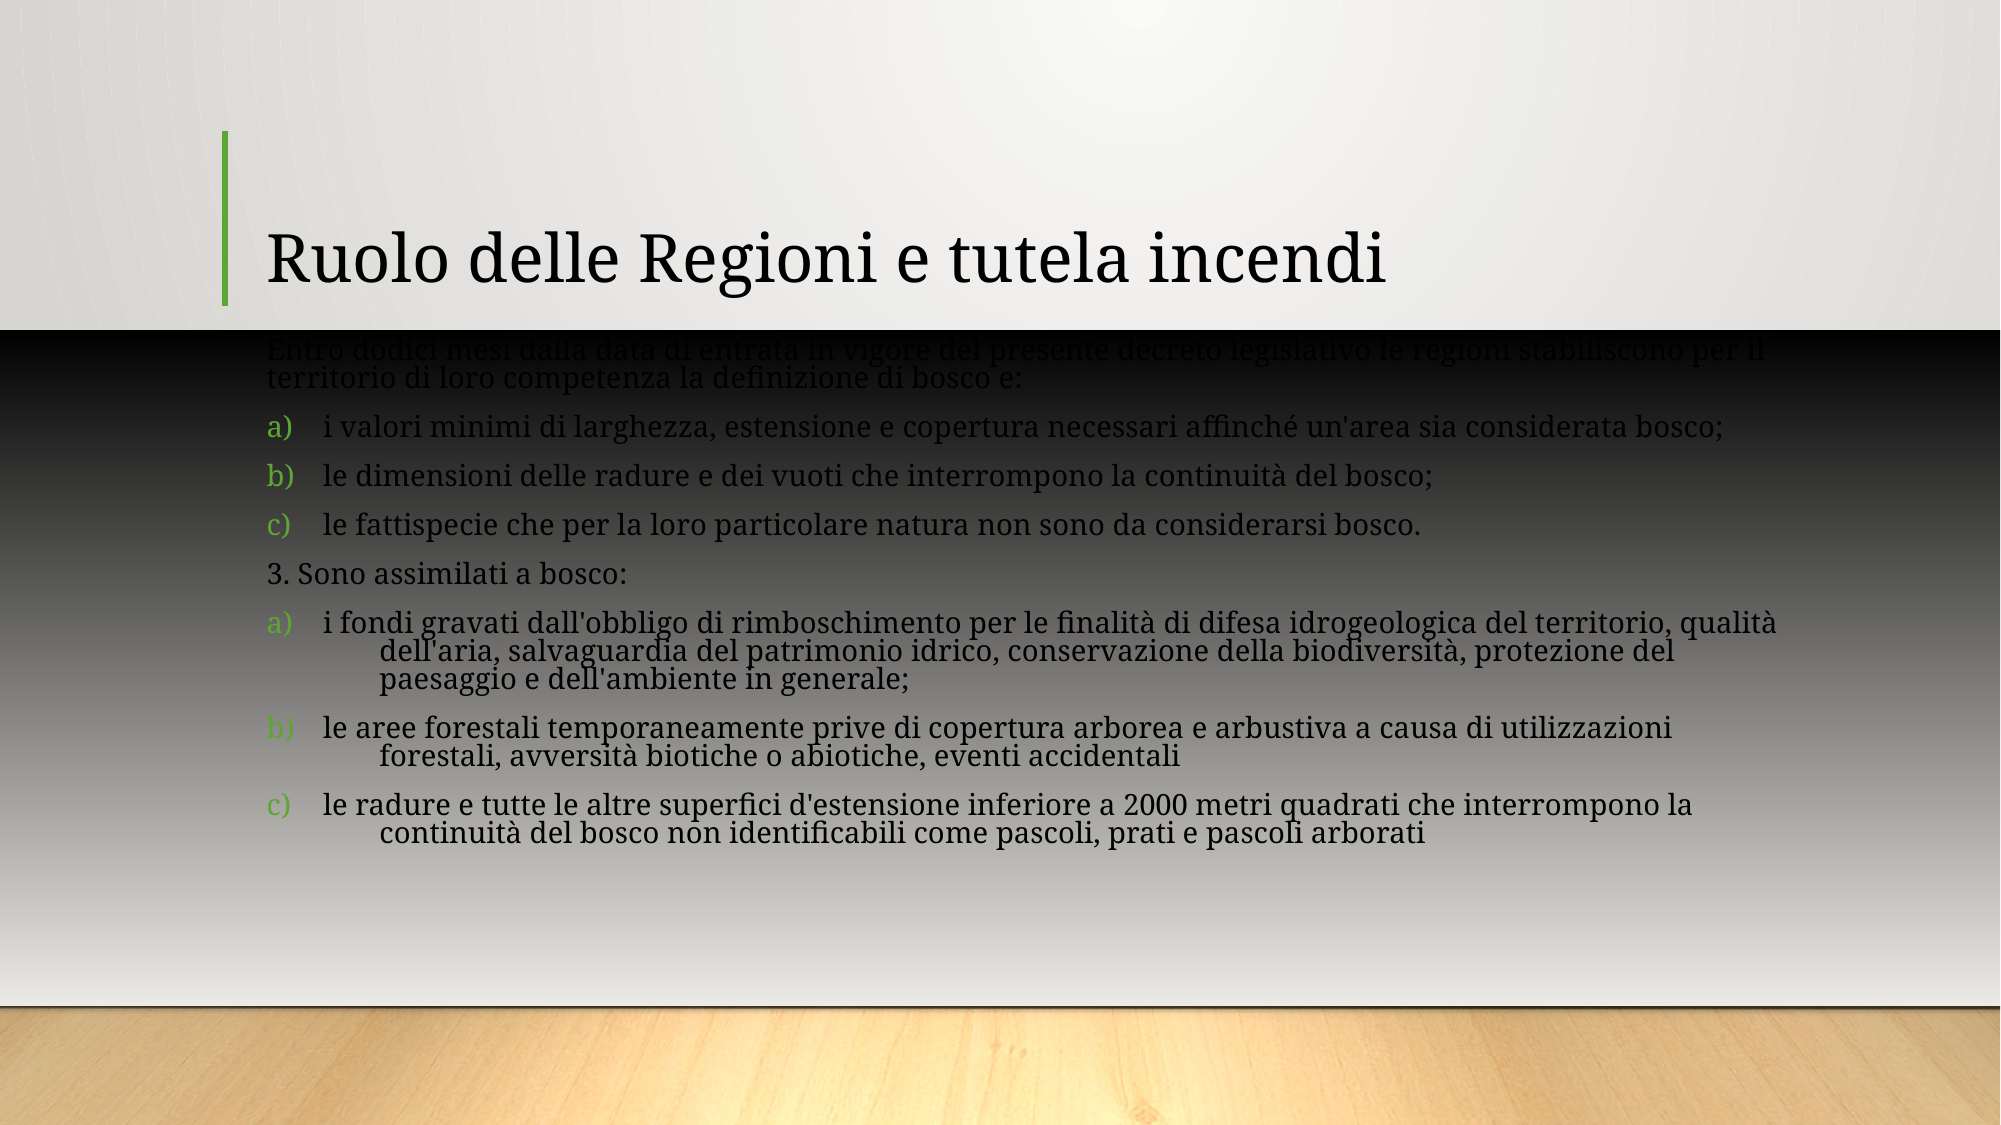

# Ruolo delle Regioni e tutela incendi
Entro dodici mesi dalla data di entrata in vigore del presente decreto legislativo le regioni stabiliscono per il territorio di loro competenza la definizione di bosco e:
i valori minimi di larghezza, estensione e copertura necessari affinché un'area sia considerata bosco;
le dimensioni delle radure e dei vuoti che interrompono la continuità del bosco;
le fattispecie che per la loro particolare natura non sono da considerarsi bosco.
3. Sono assimilati a bosco:
i fondi gravati dall'obbligo di rimboschimento per le finalità di difesa idrogeologica del territorio, qualità dell'aria, salvaguardia del patrimonio idrico, conservazione della biodiversità, protezione del paesaggio e dell'ambiente in generale;
le aree forestali temporaneamente prive di copertura arborea e arbustiva a causa di utilizzazioni forestali, avversità biotiche o abiotiche, eventi accidentali
le radure e tutte le altre superfici d'estensione inferiore a 2000 metri quadrati che interrompono la continuità del bosco non identificabili come pascoli, prati e pascoli arborati